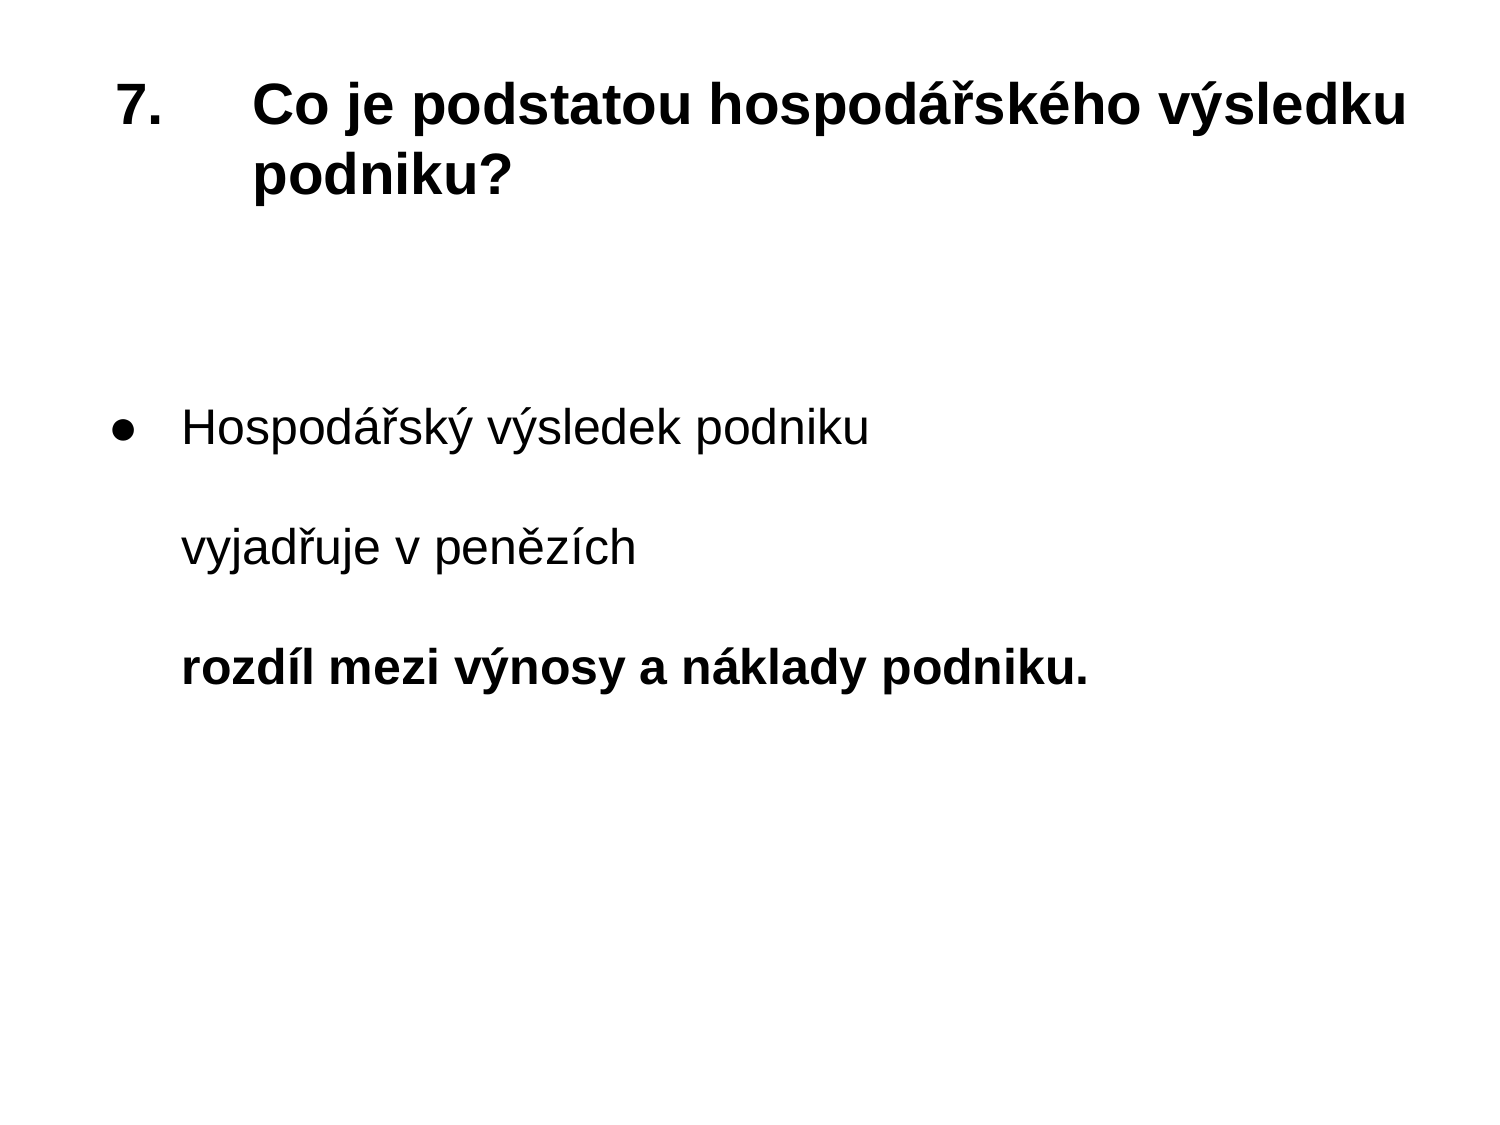

# Co je podstatou hospodářského výsledku podniku?
●	Hospodářský výsledek podniku
		vyjadřuje v penězích
		rozdíl mezi výnosy a náklady podniku.